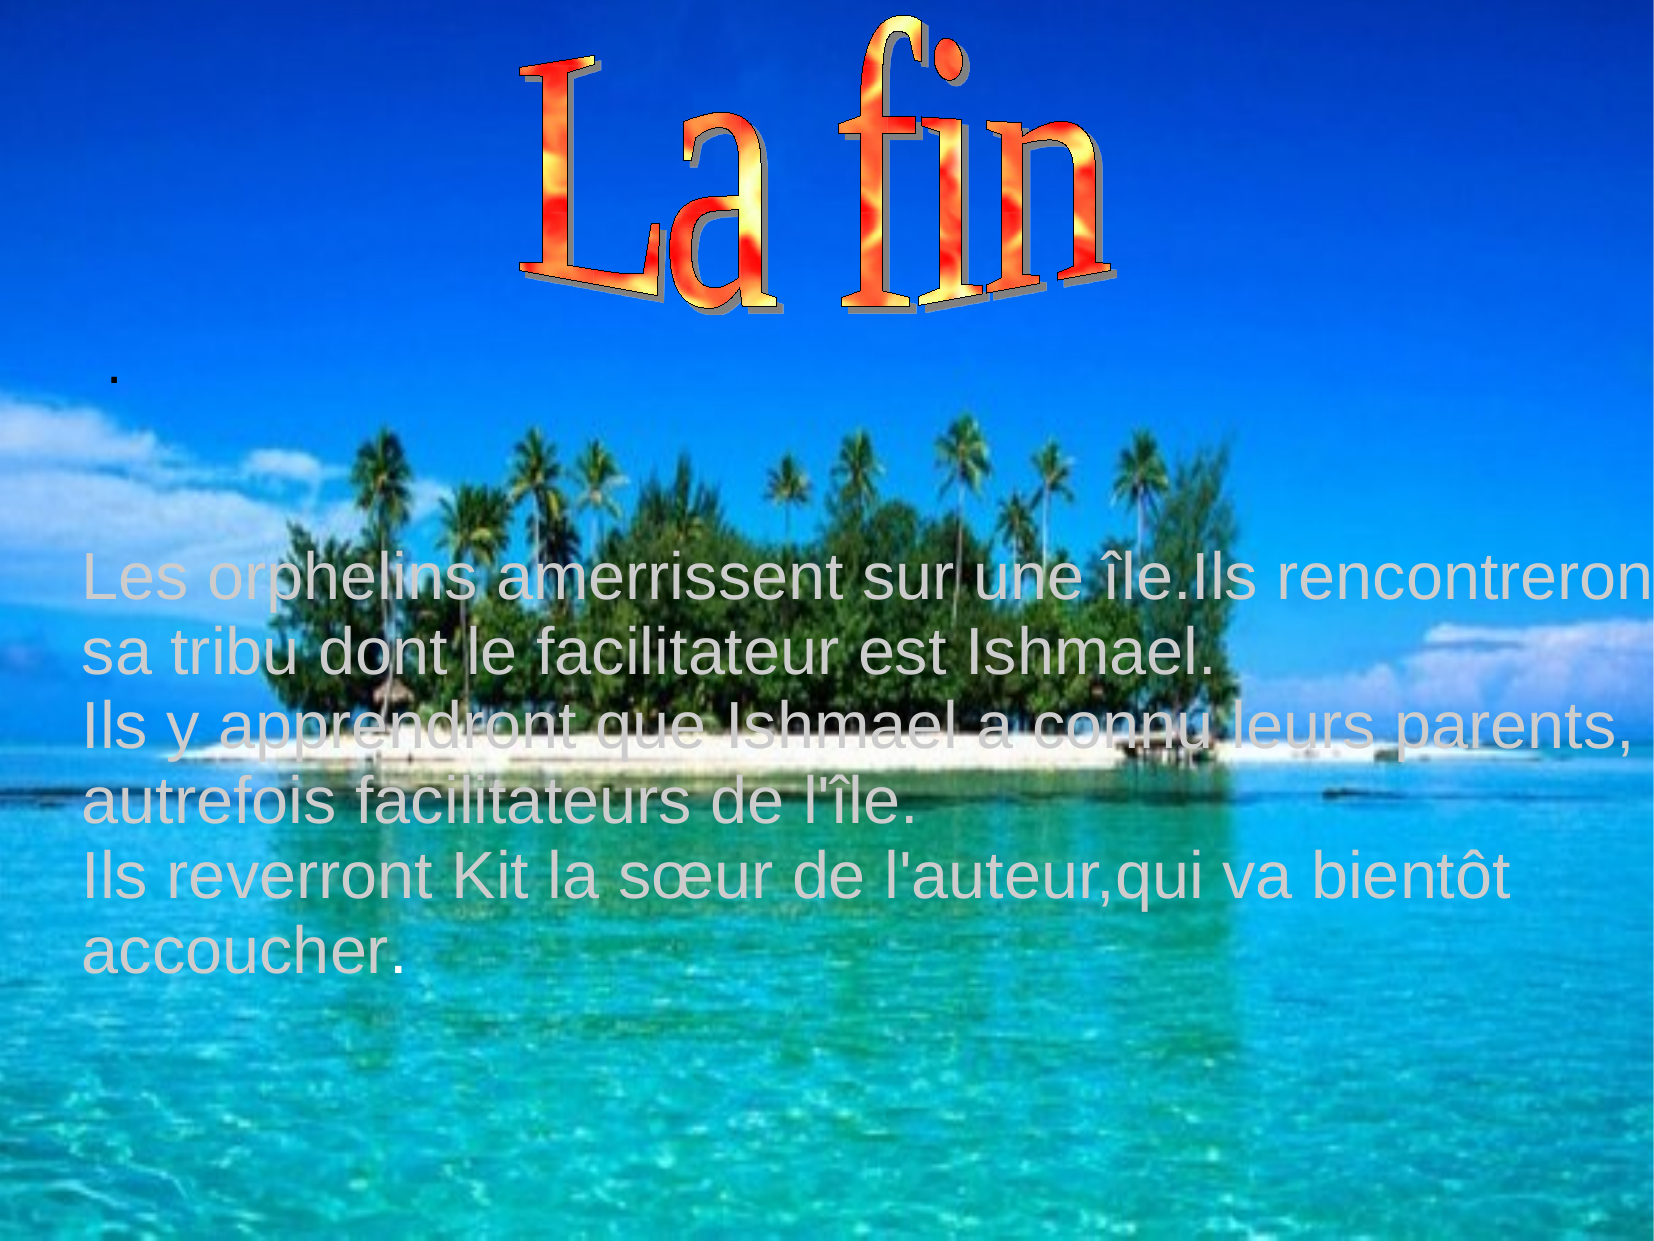

La fin
#
.
Les orphelins amerrissent sur une île.Ils rencontreront sa tribu dont le facilitateur est Ishmael.
Ils y apprendront que Ishmael a connu leurs parents, autrefois facilitateurs de l'île.
Ils reverront Kit la sœur de l'auteur,qui va bientôt accoucher.